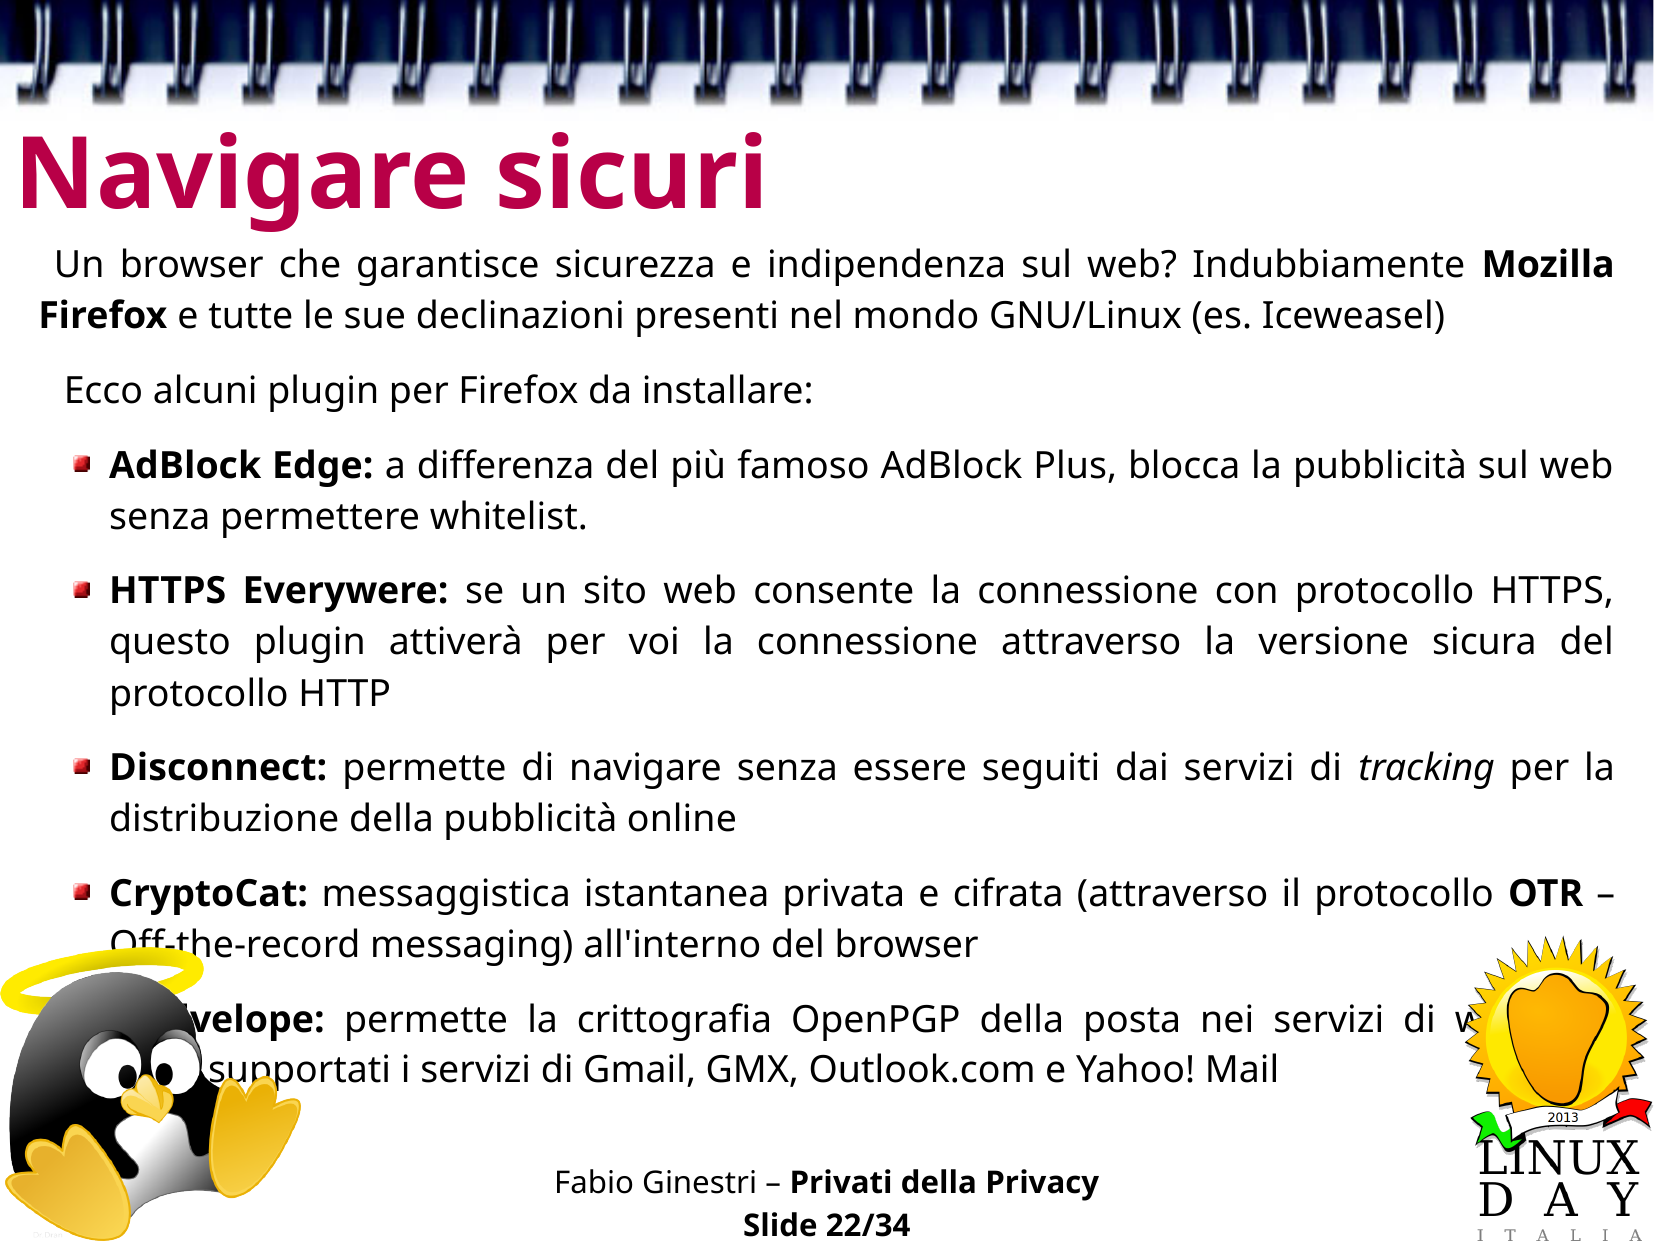

Navigare sicuri
Un browser che garantisce sicurezza e indipendenza sul web? Indubbiamente Mozilla Firefox e tutte le sue declinazioni presenti nel mondo GNU/Linux (es. Iceweasel)
 Ecco alcuni plugin per Firefox da installare:
AdBlock Edge: a differenza del più famoso AdBlock Plus, blocca la pubblicità sul web senza permettere whitelist.
HTTPS Everywere: se un sito web consente la connessione con protocollo HTTPS, questo plugin attiverà per voi la connessione attraverso la versione sicura del protocollo HTTP
Disconnect: permette di navigare senza essere seguiti dai servizi di tracking per la distribuzione della pubblicità online
CryptoCat: messaggistica istantanea privata e cifrata (attraverso il protocollo OTR – Off-the-record messaging) all'interno del browser
Mailvelope: permette la crittografia OpenPGP della posta nei servizi di webmail. Sono supportati i servizi di Gmail, GMX, Outlook.com e Yahoo! Mail
Fabio Ginestri – Privati della Privacy
Slide /34